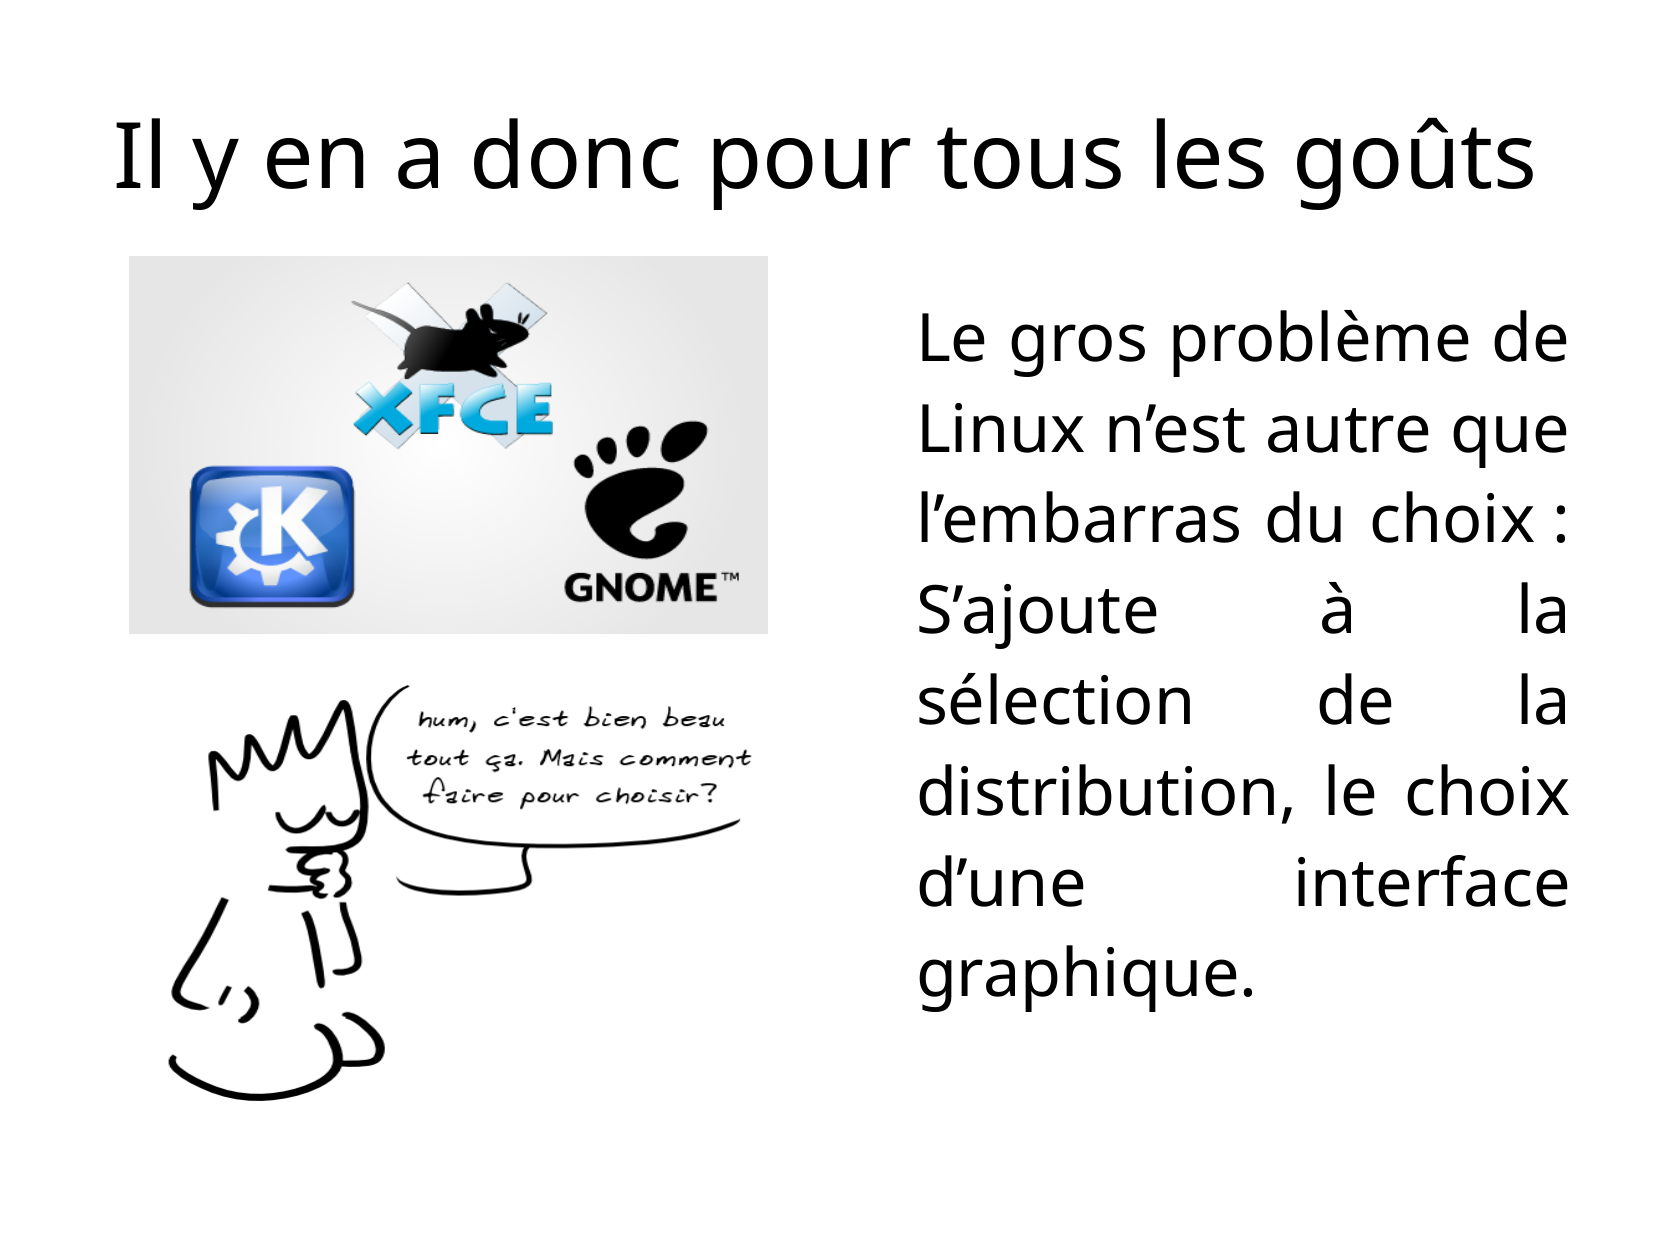

# Il y en a donc pour tous les goûts
Le gros problème de Linux n’est autre que l’embarras du choix : S’ajoute à la sélection de la distribution, le choix d’une interface graphique.